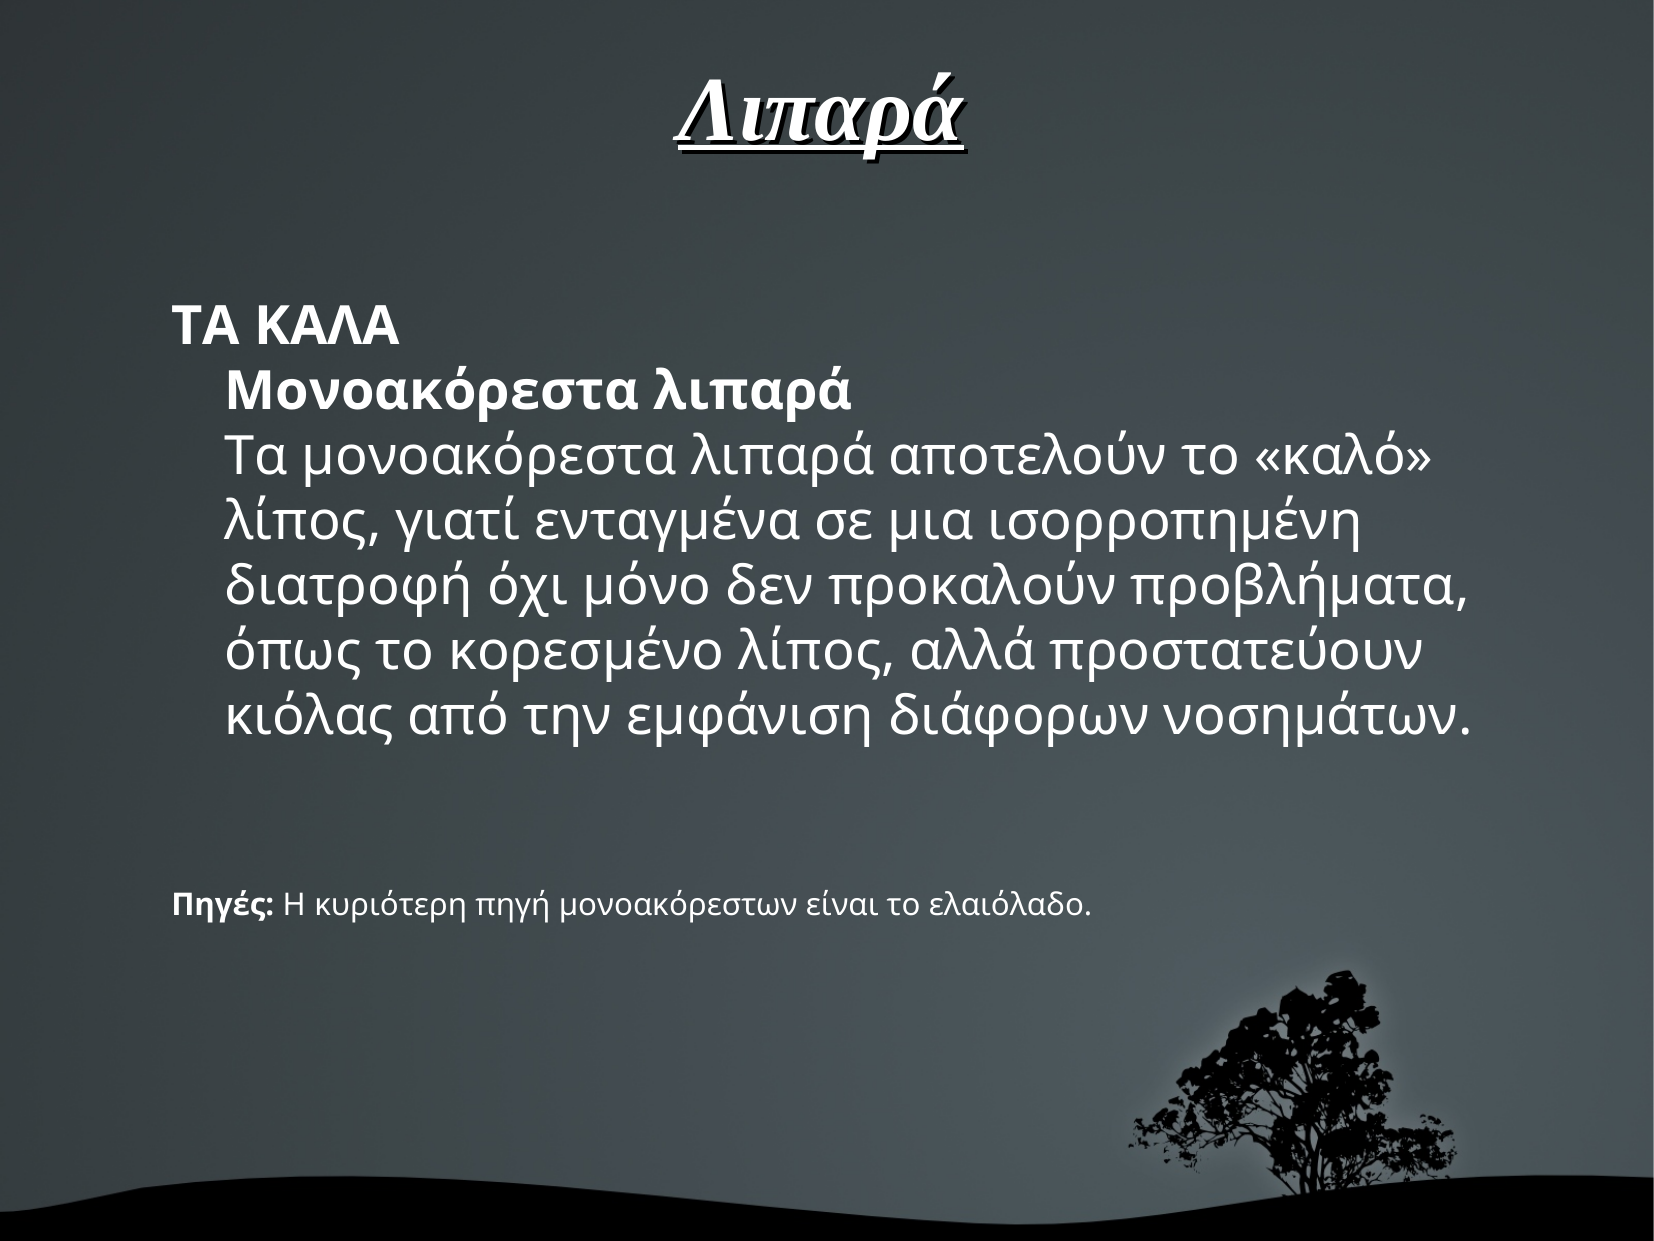

# Λιπαρά
ΤΑ ΚΑΛΑ
Μονοακόρεστα λιπαρά
Τα μονοακόρεστα λιπαρά αποτελούν το «καλό» λίπος, γιατί ενταγμένα σε μια ισορροπημένη διατροφή όχι μόνο δεν προκαλούν προβλήματα, όπως το κορεσμένο λίπος, αλλά προστατεύουν κιόλας από την εμφάνιση διάφορων νοσημάτων.
Πηγές: Η κυριότερη πηγή μονοακόρεστων είναι το ελαιόλαδο.